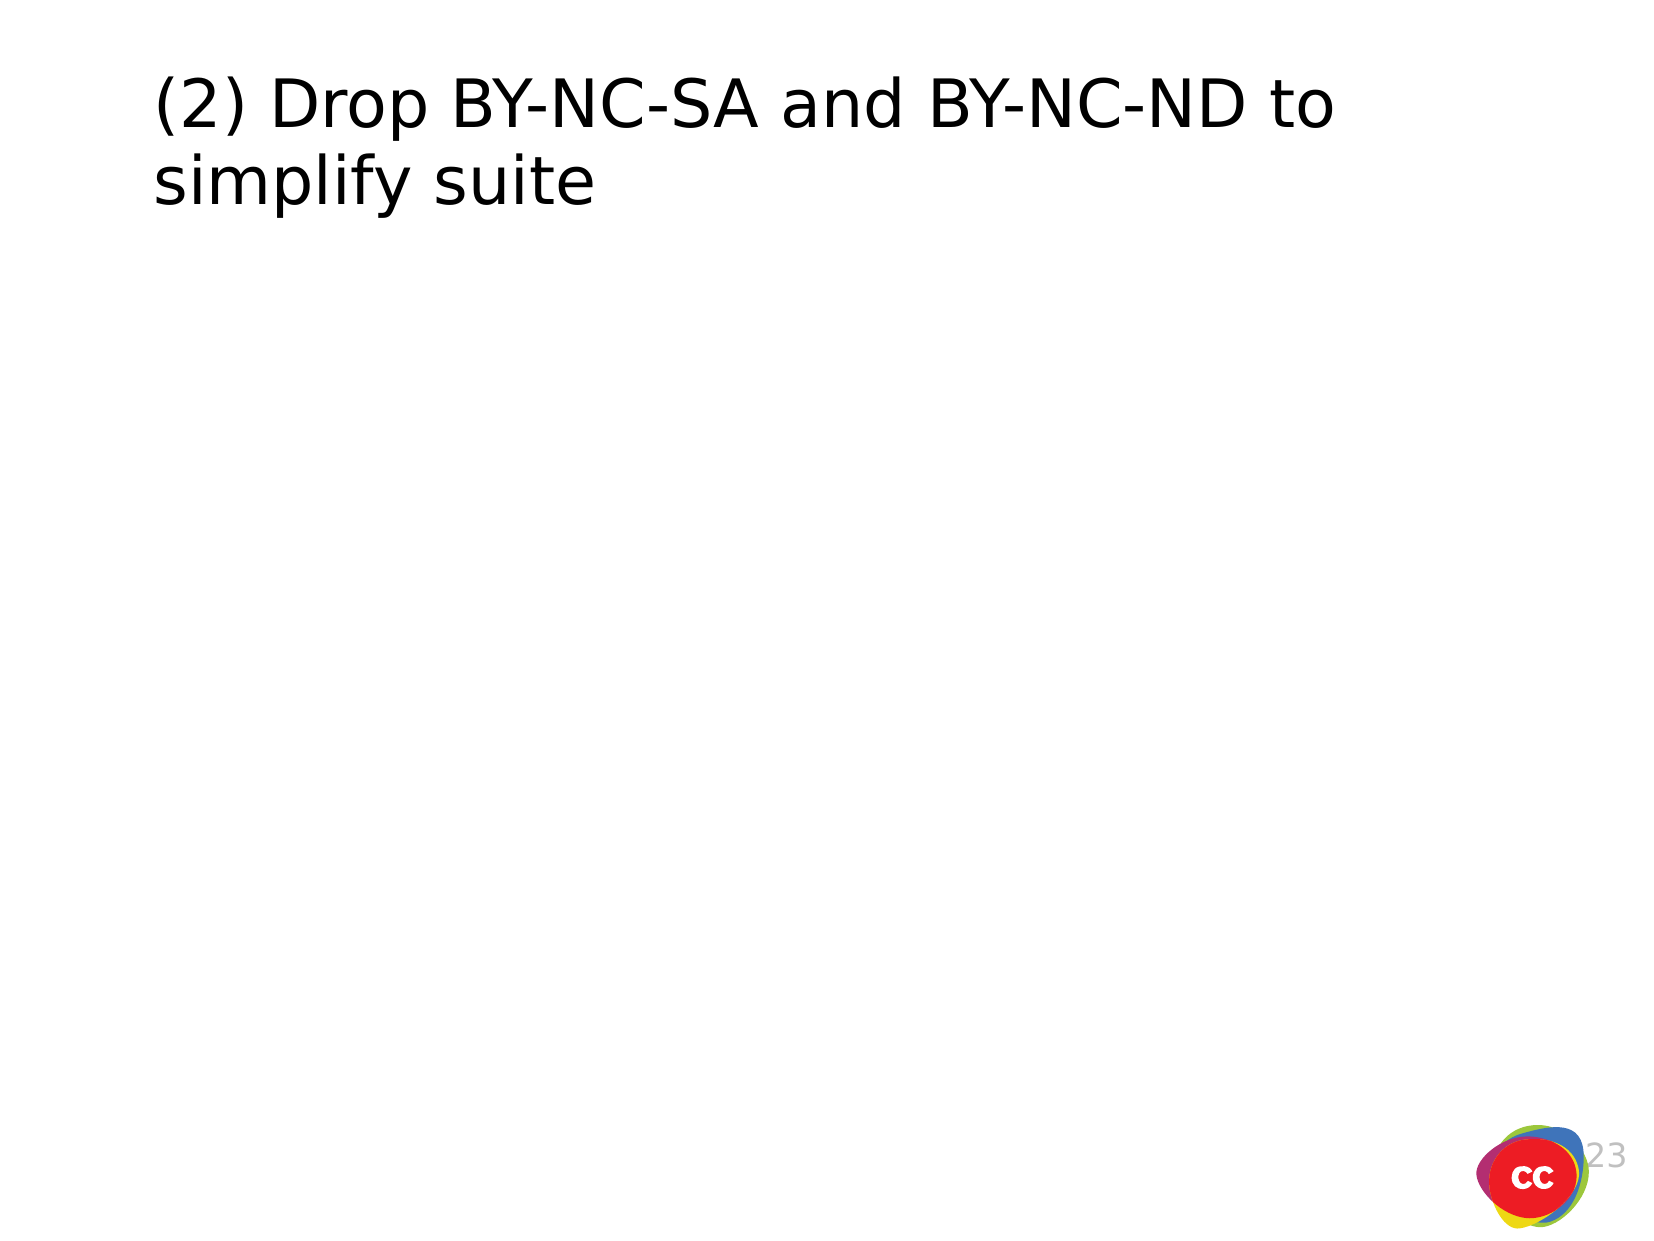

# (2) Drop BY-NC-SA and BY-NC-ND to simplify suite